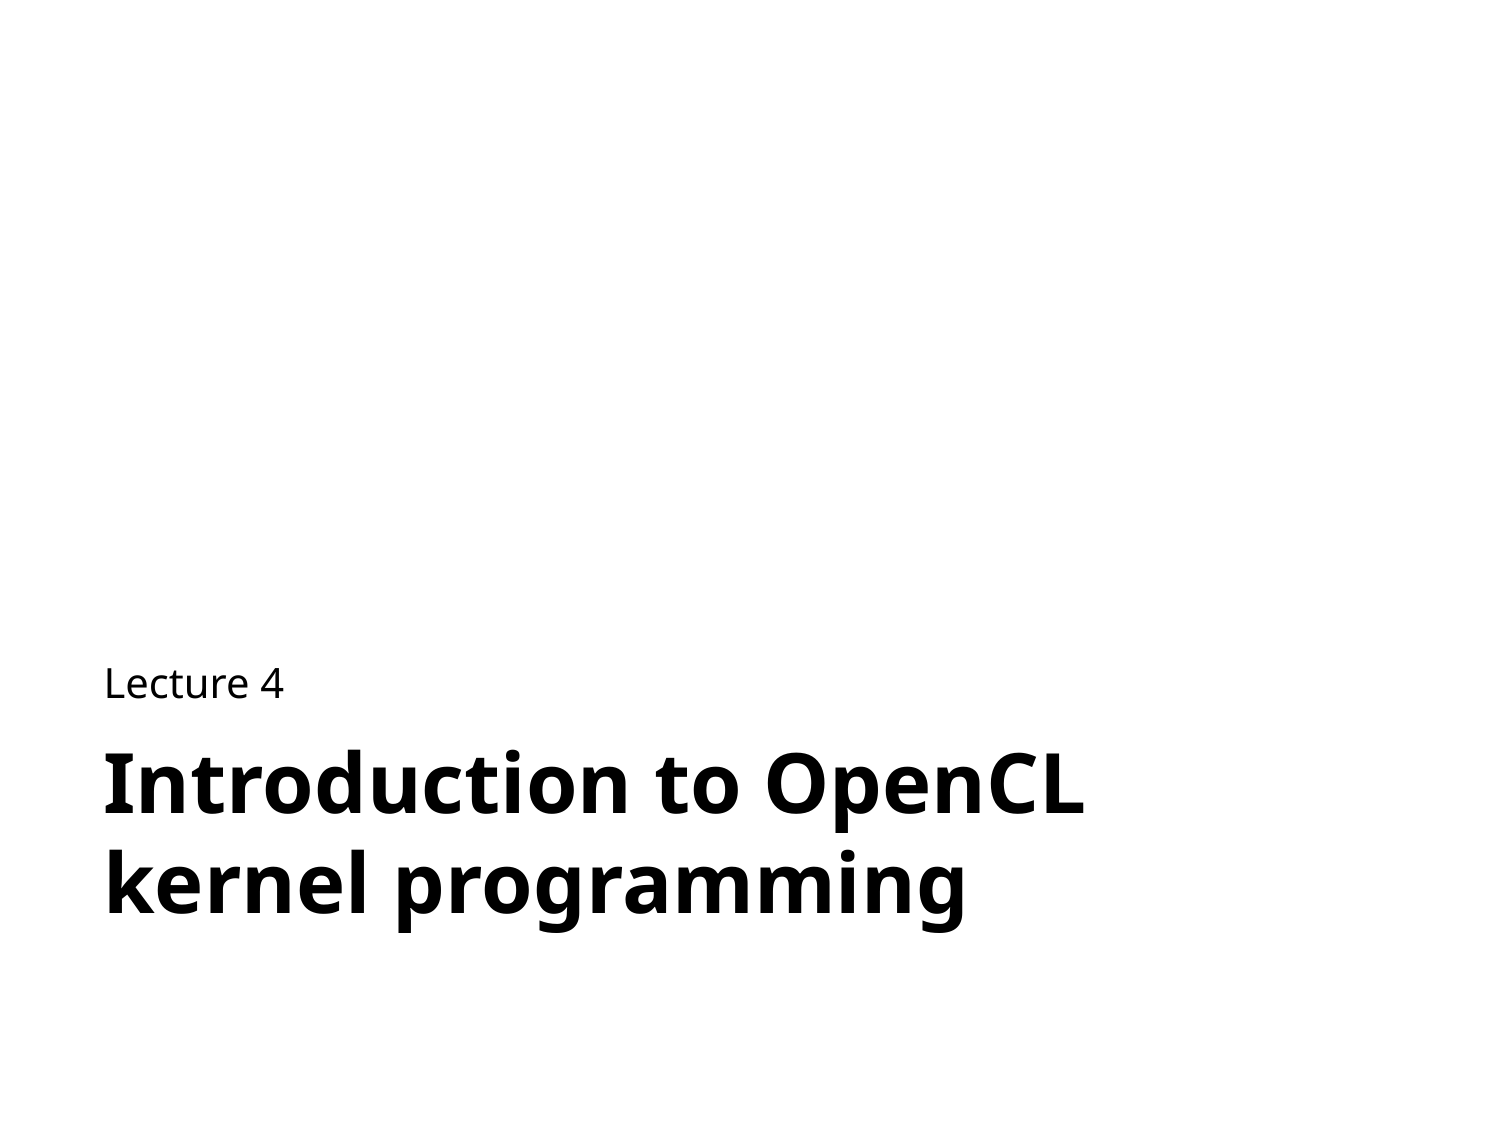

Lecture 4
# Introduction to OpenCL kernel programming